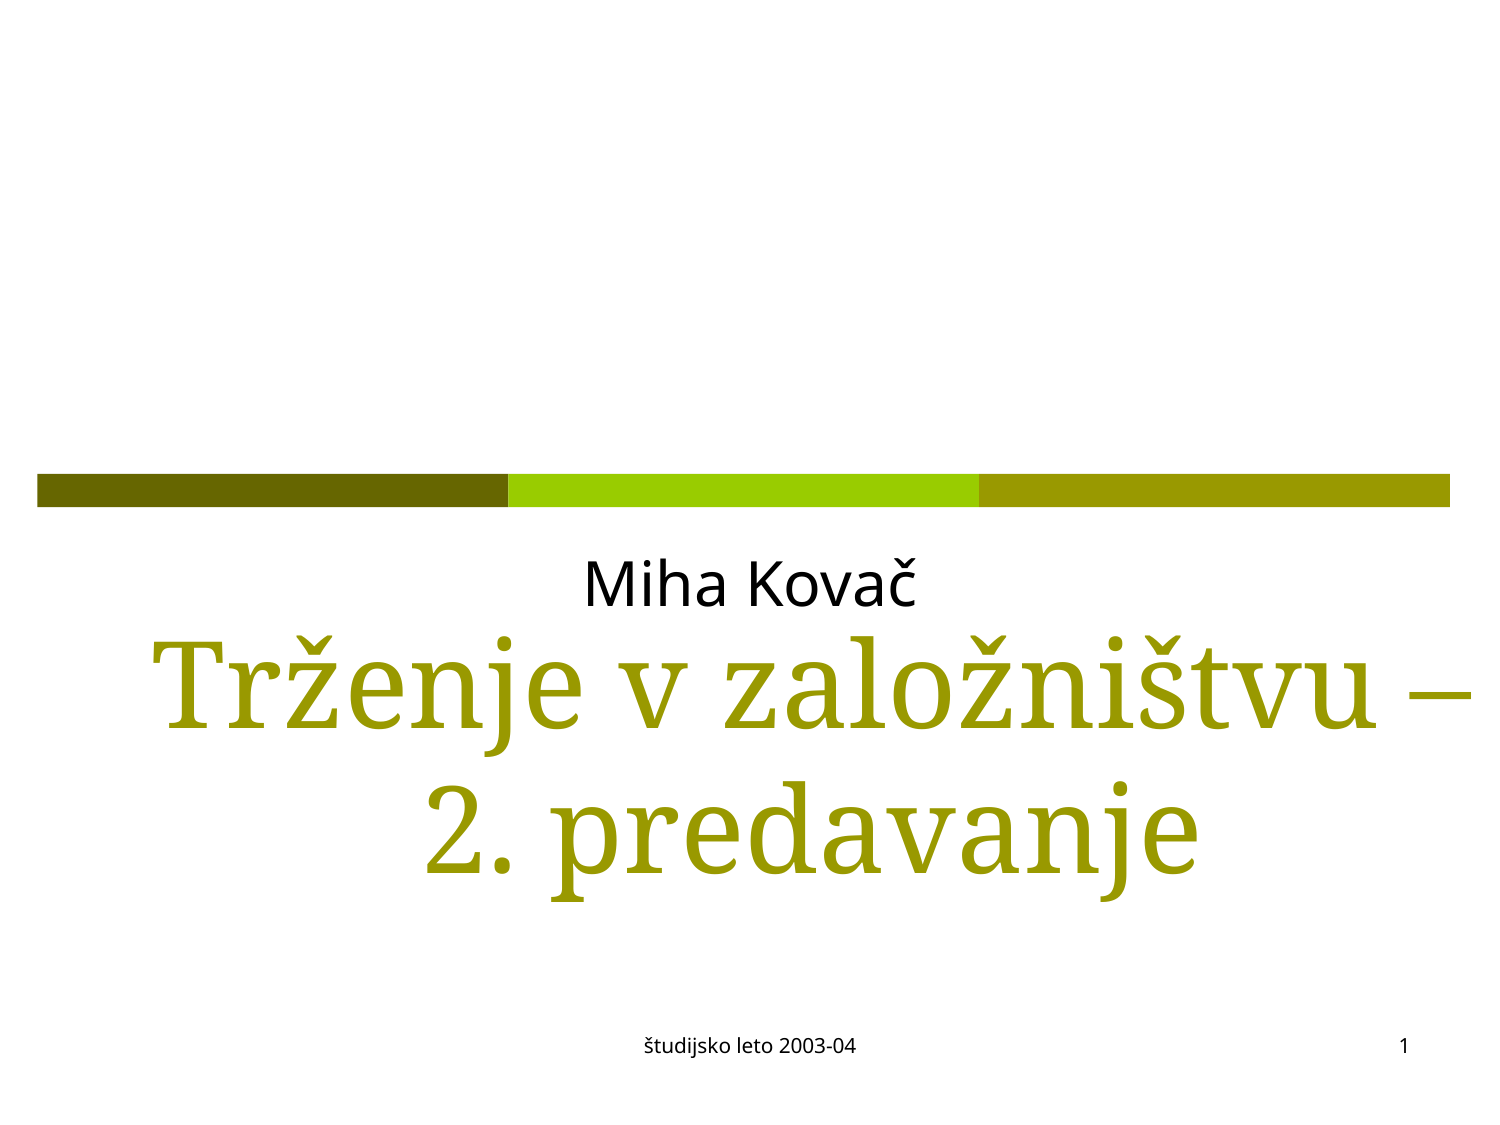

# Trženje v založništvu – 2. predavanje
Miha Kovač
študijsko leto 2003-04